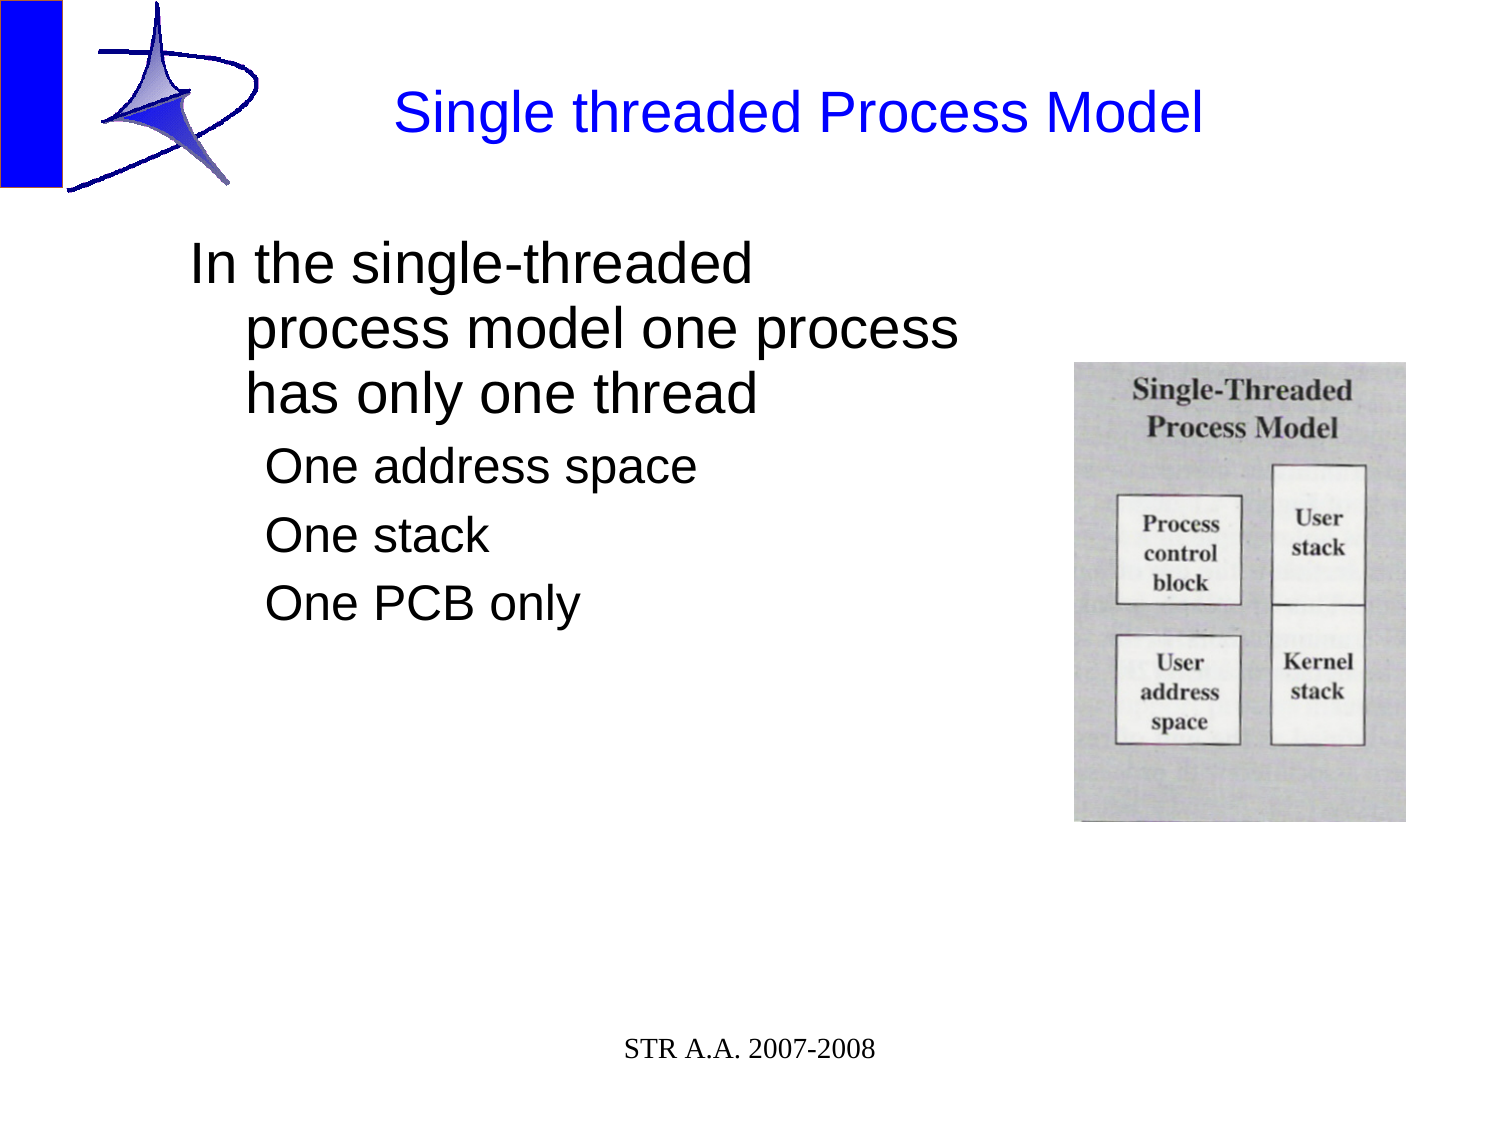

# Single threaded Process Model
In the single-threaded process model one process has only one thread
One address space
One stack
One PCB only
STR A.A. 2007-2008